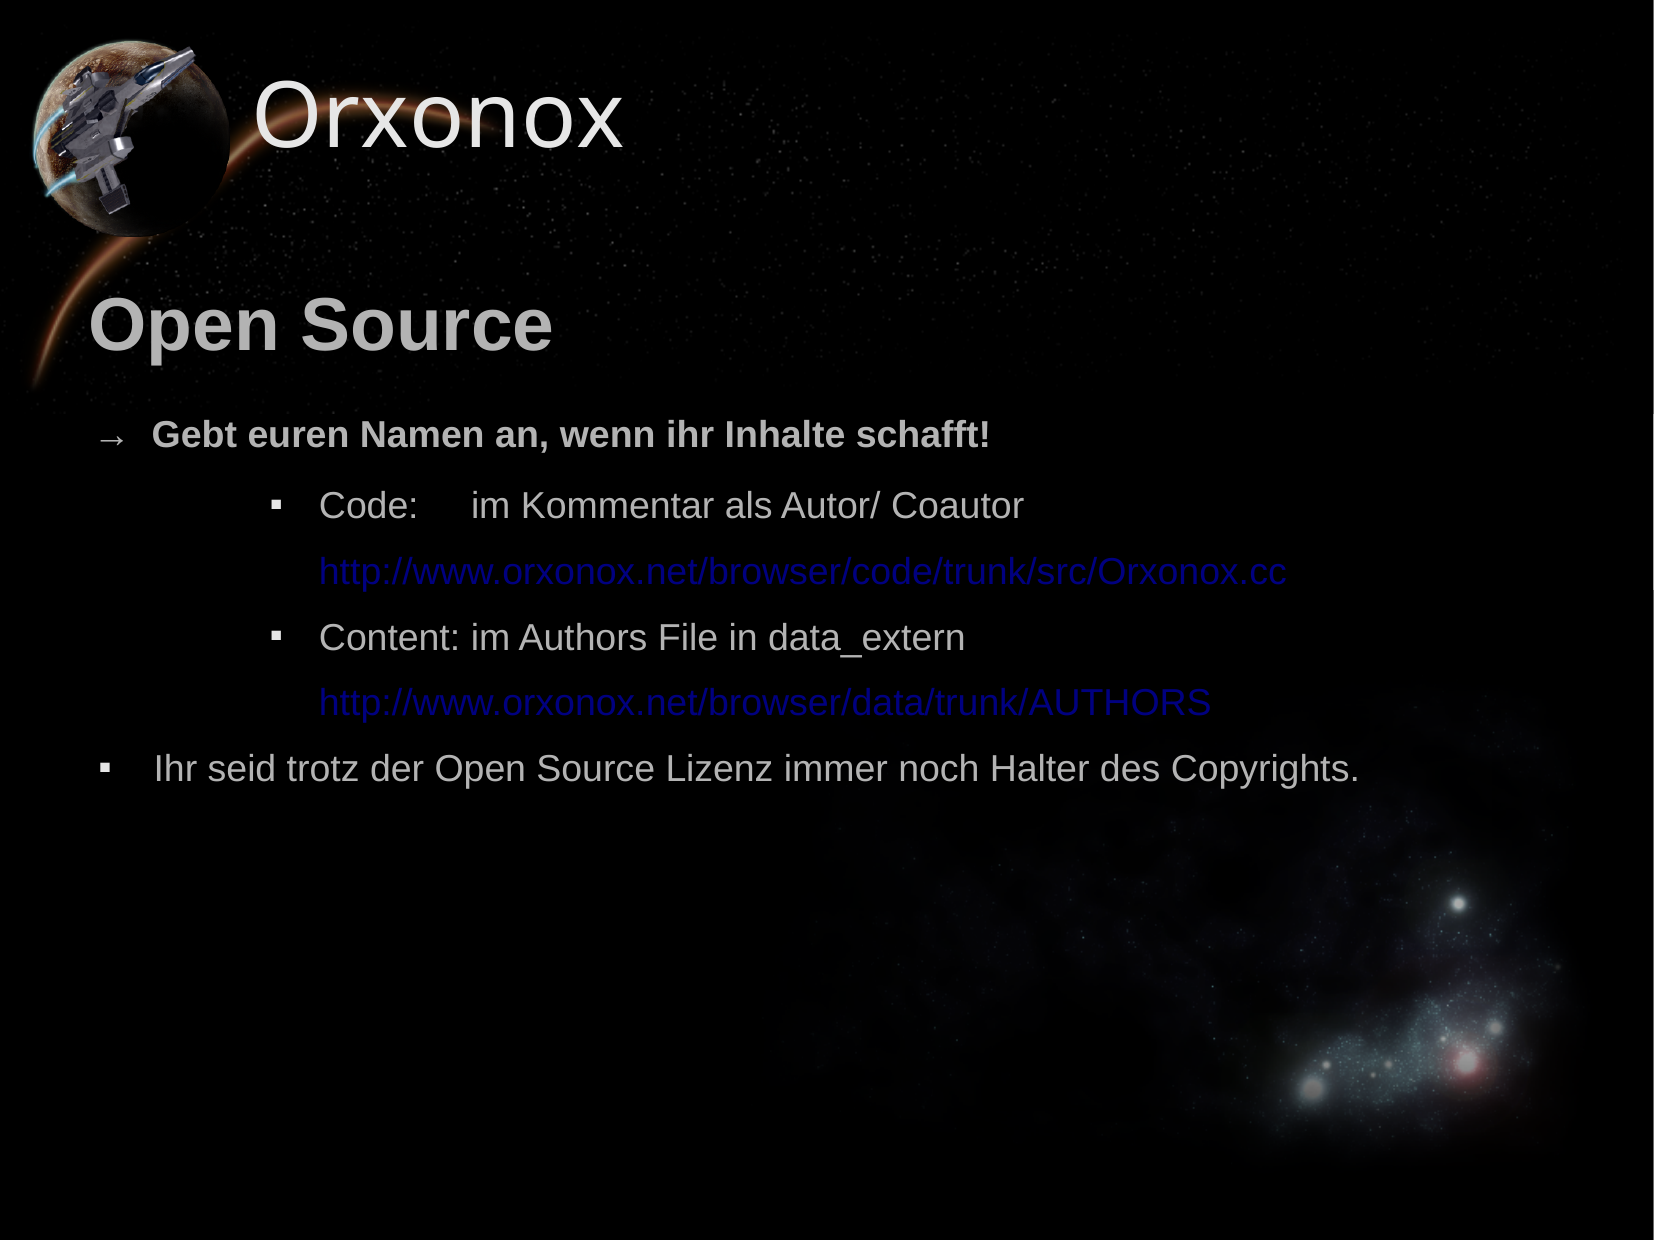

# Open Source
 → Gebt euren Namen an, wenn ihr Inhalte schafft!
Code: im Kommentar als Autor/ Coautor
http://www.orxonox.net/browser/code/trunk/src/Orxonox.cc
Content: im Authors File in data_extern
http://www.orxonox.net/browser/data/trunk/AUTHORS
Ihr seid trotz der Open Source Lizenz immer noch Halter des Copyrights.